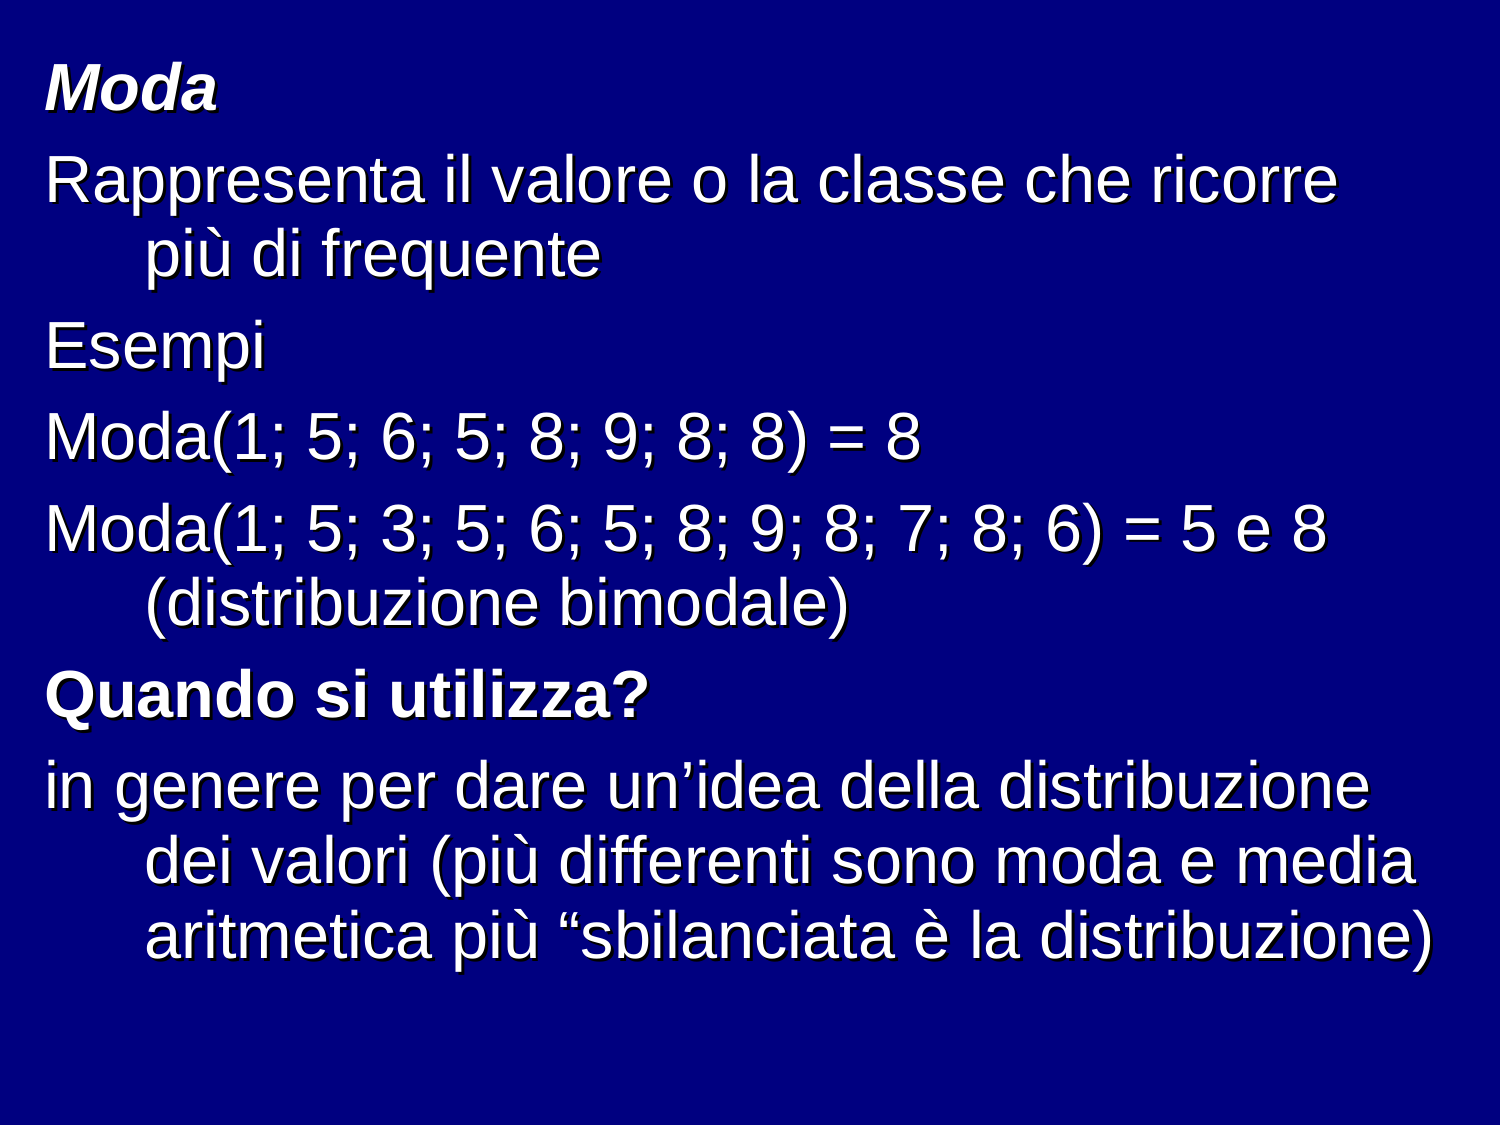

# Moda
Rappresenta il valore o la classe che ricorre più di frequente
Esempi
Moda(1; 5; 6; 5; 8; 9; 8; 8) = 8
Moda(1; 5; 3; 5; 6; 5; 8; 9; 8; 7; 8; 6) = 5 e 8 (distribuzione bimodale)
Quando si utilizza?
in genere per dare un’idea della distribuzione dei valori (più differenti sono moda e media aritmetica più “sbilanciata è la distribuzione)